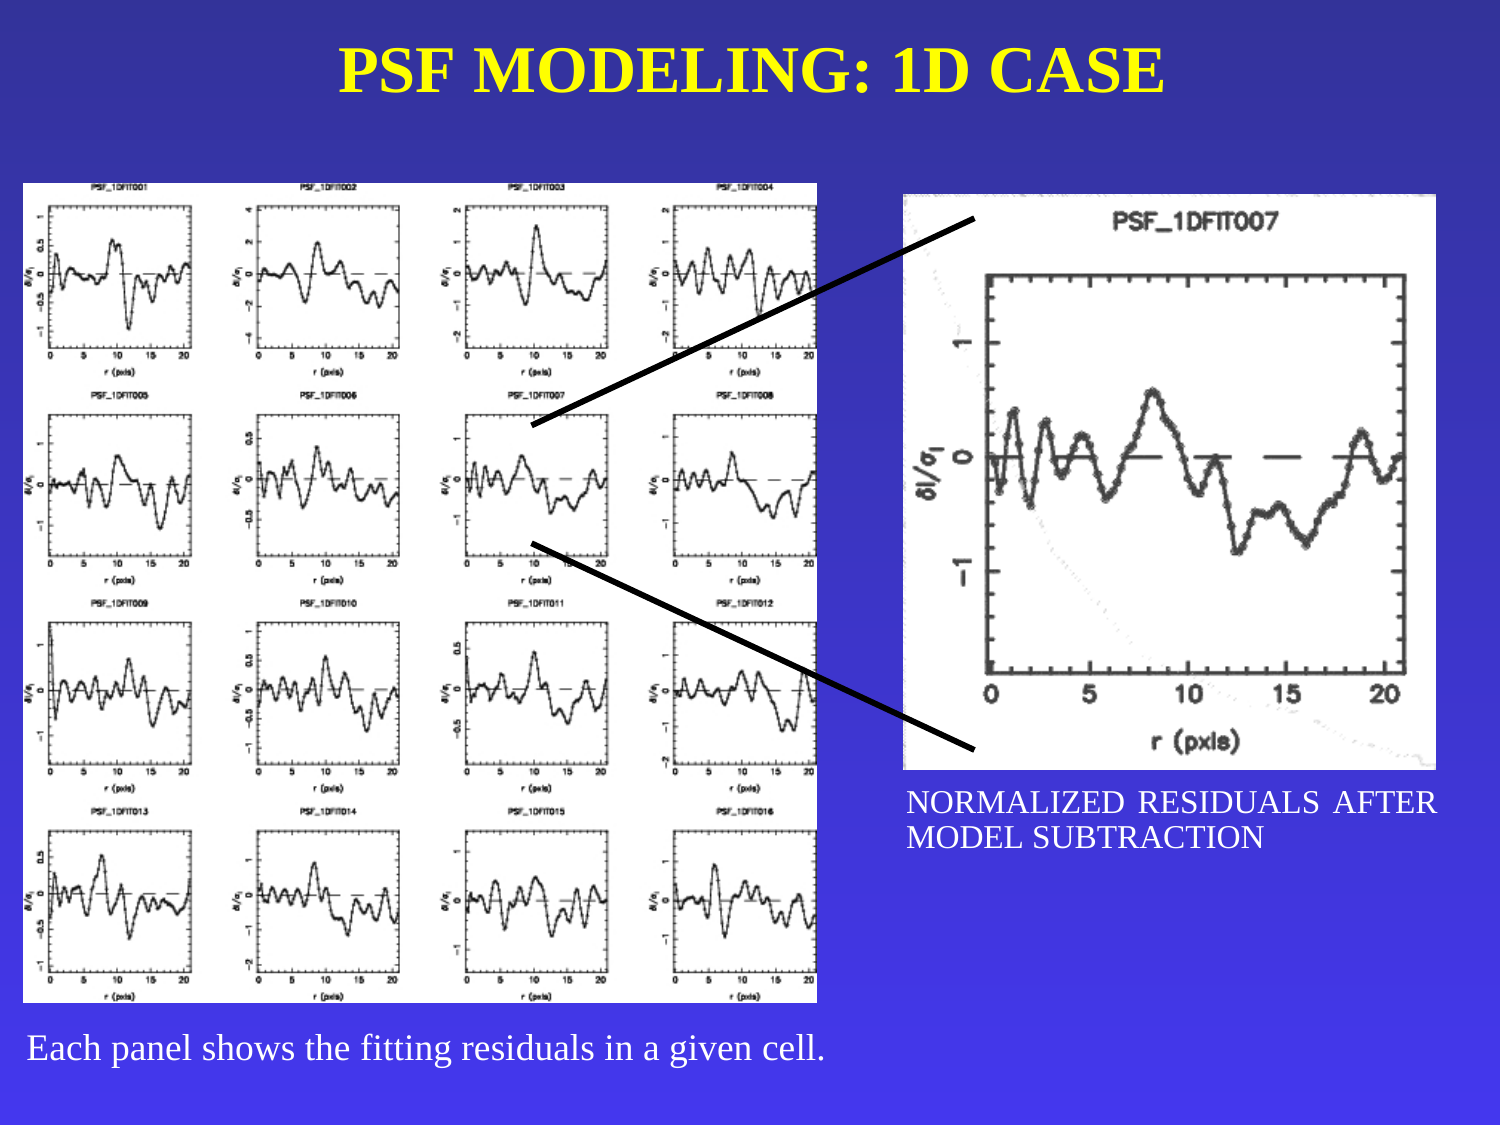

PSF MODELING: 1D CASE
NORMALIZED RESIDUALS AFTER MODEL SUBTRACTION
Each panel shows the fitting residuals in a given cell.